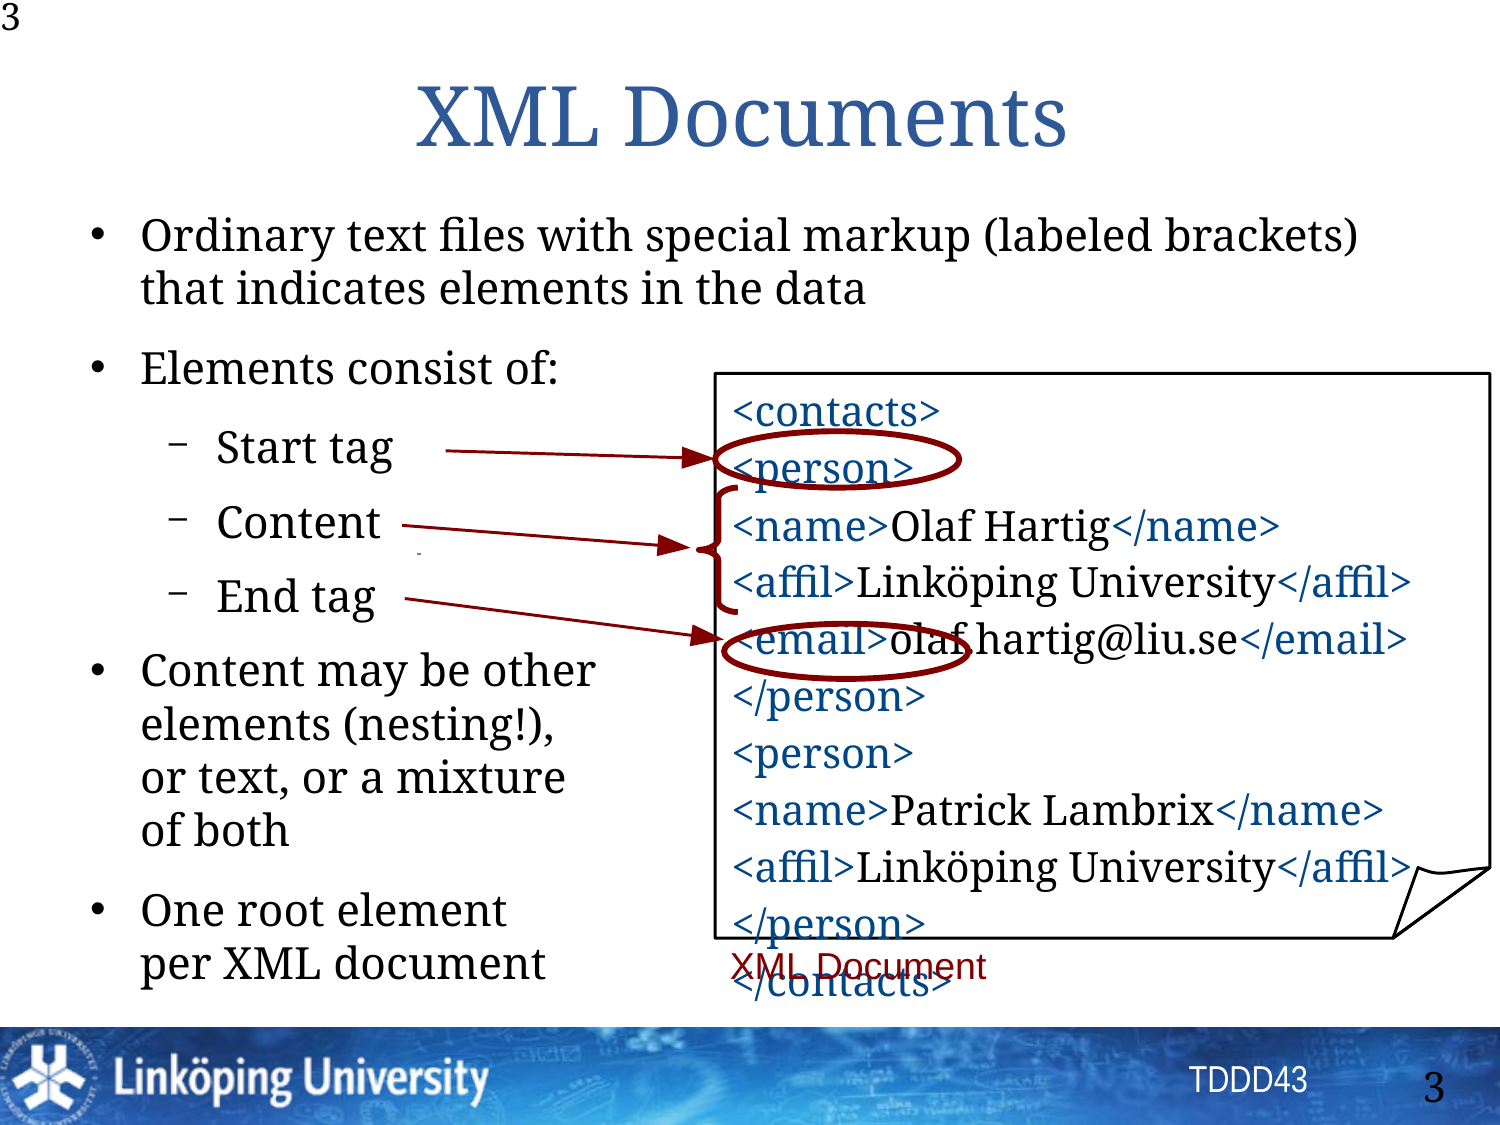

# XML Documents
Ordinary text files with special markup (labeled brackets) that indicates elements in the data
Elements consist of:
Start tag
Content
End tag
Content may be other
elements (nesting!),
or text, or a mixture
of both
One root element
per XML document
<contacts>
<person>
<name>Olaf Hartig</name>
<affil>Linköping University</affil>
<email>olaf.hartig@liu.se</email>
</person>
<person>
<name>Patrick Lambrix</name>
<affil>Linköping University</affil>
</person>
</contacts>
XML Document